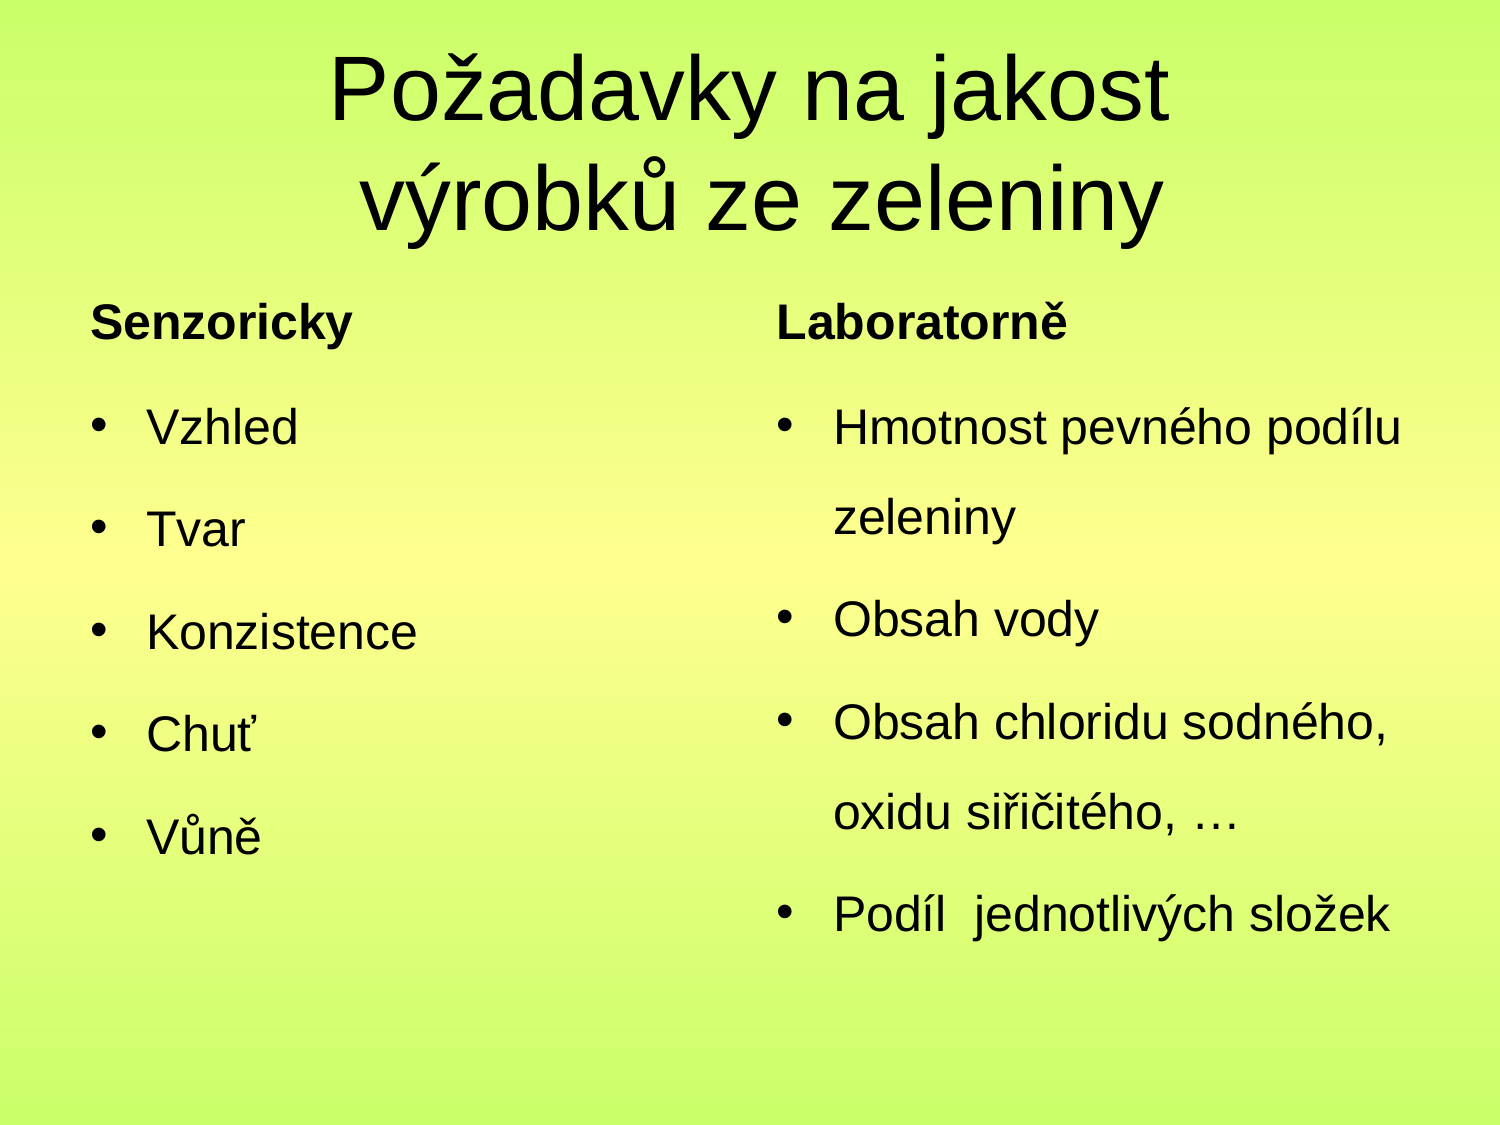

# Požadavky na jakost výrobků ze zeleniny
Senzoricky
Laboratorně
Vzhled
Tvar
Konzistence
Chuť
Vůně
Hmotnost pevného podílu zeleniny
Obsah vody
Obsah chloridu sodného, oxidu siřičitého, …
Podíl jednotlivých složek